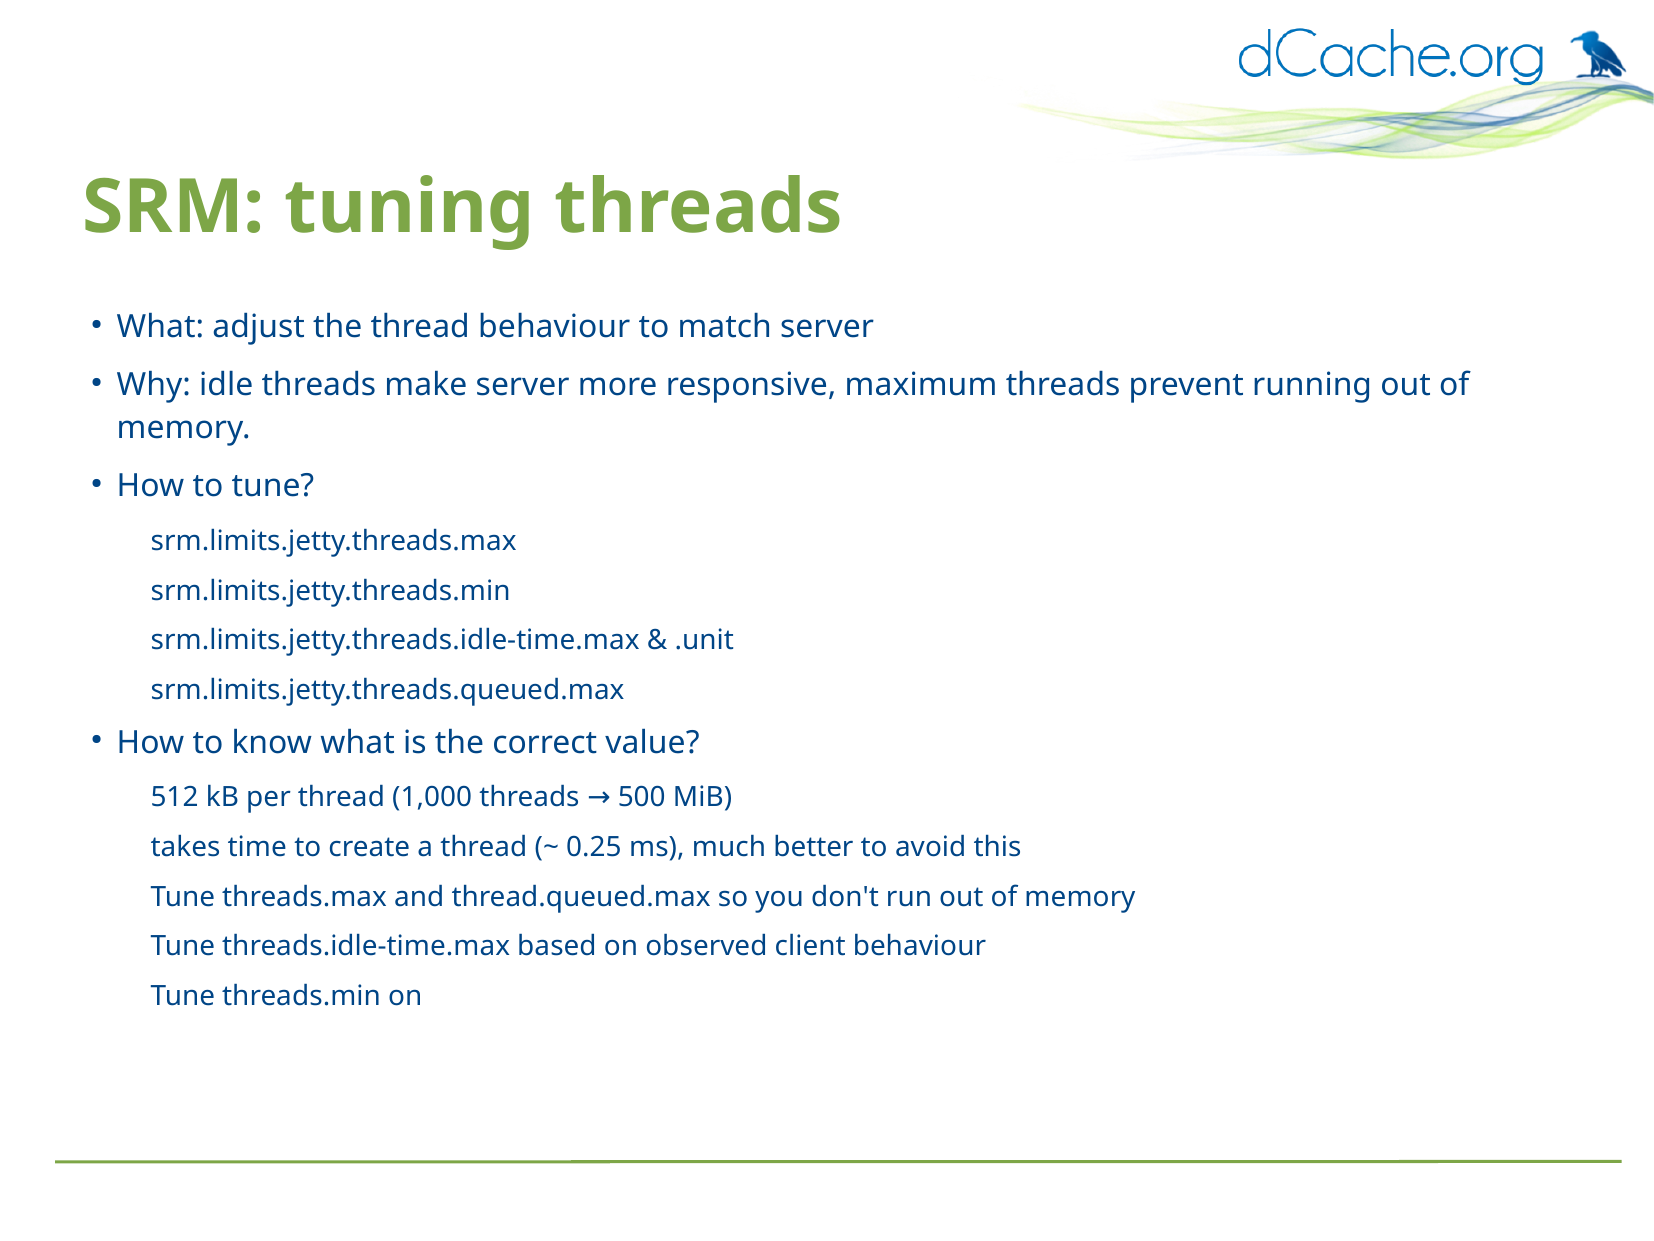

# SRM: tuning threads
What: adjust the thread behaviour to match server
Why: idle threads make server more responsive, maximum threads prevent running out of memory.
How to tune?
srm.limits.jetty.threads.max
srm.limits.jetty.threads.min
srm.limits.jetty.threads.idle-time.max & .unit
srm.limits.jetty.threads.queued.max
How to know what is the correct value?
512 kB per thread (1,000 threads → 500 MiB)
takes time to create a thread (~ 0.25 ms), much better to avoid this
Tune threads.max and thread.queued.max so you don't run out of memory
Tune threads.idle-time.max based on observed client behaviour
Tune threads.min on